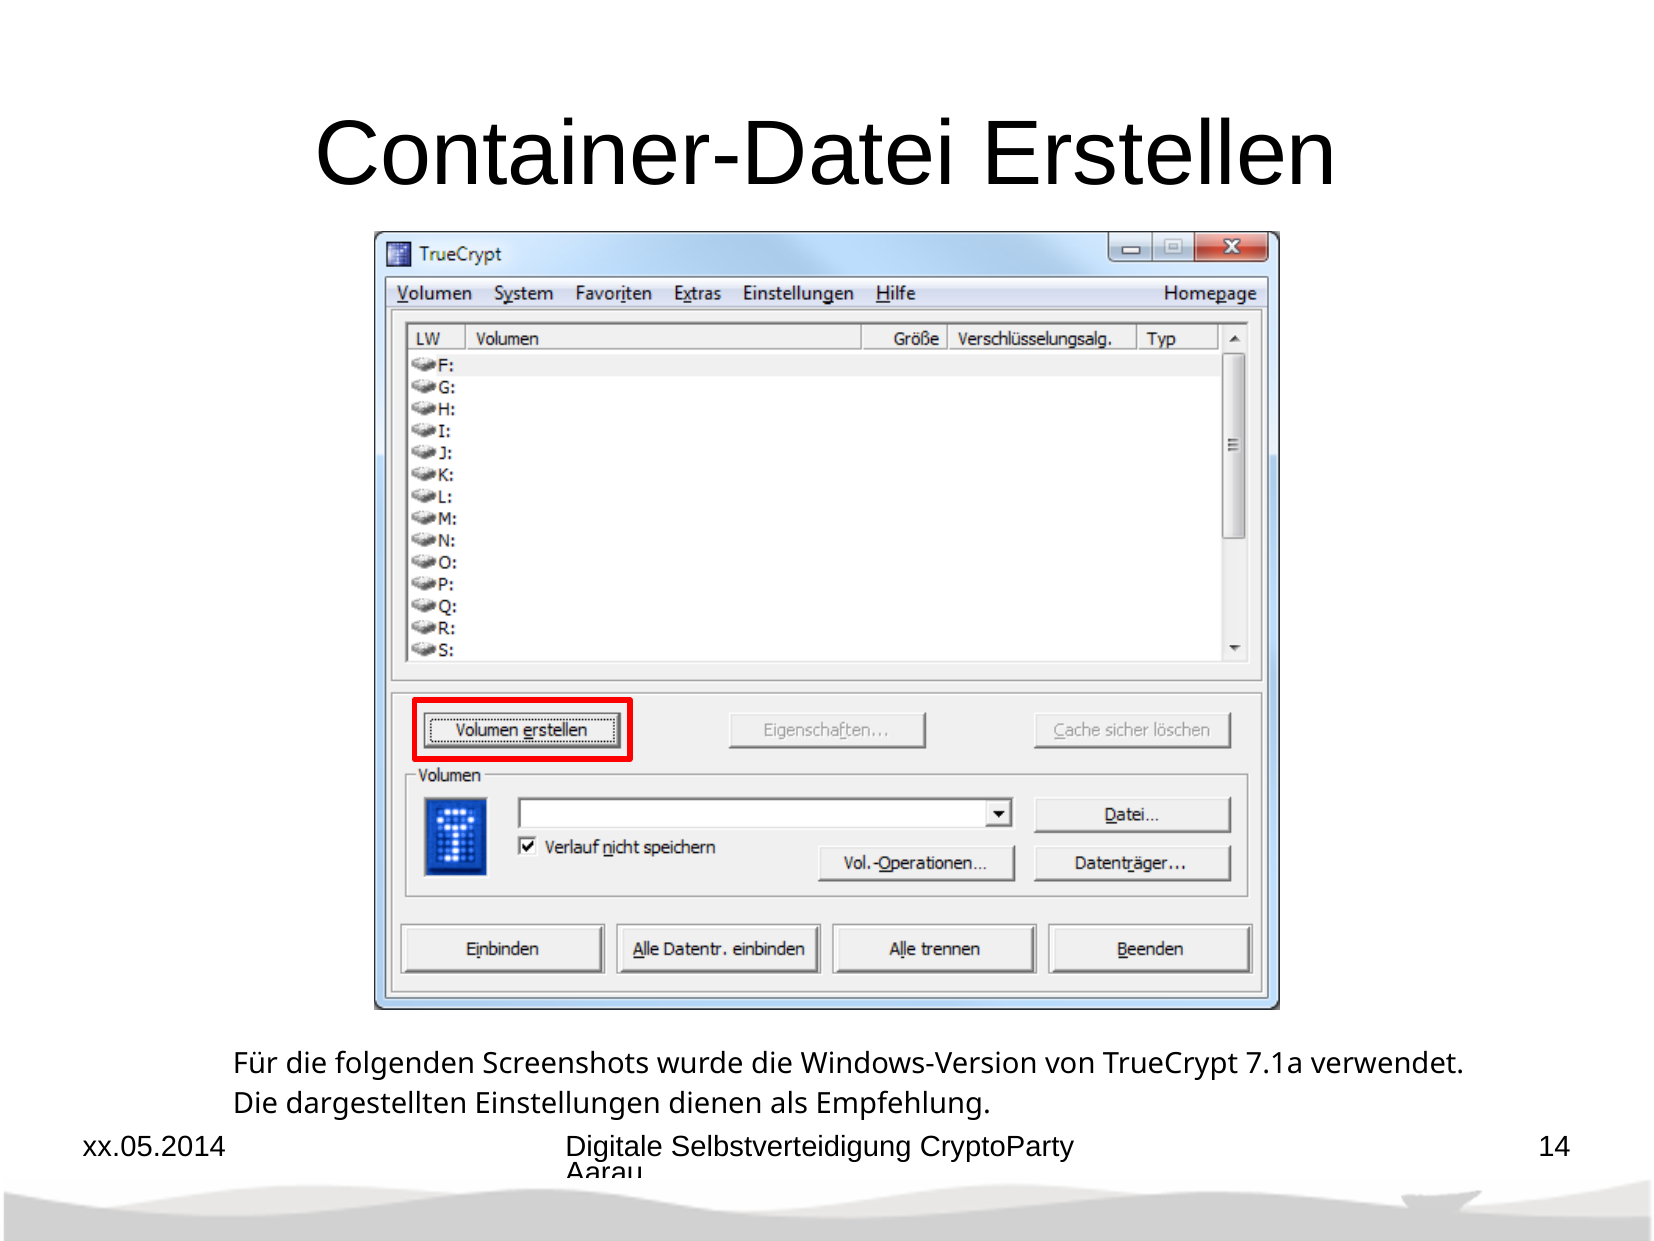

# Container-Datei Erstellen
Für die folgenden Screenshots wurde die Windows-Version von TrueCrypt 7.1a verwendet.
Die dargestellten Einstellungen dienen als Empfehlung.
xx.05.2014
Digitale Selbstverteidigung CryptoParty Aarau
14